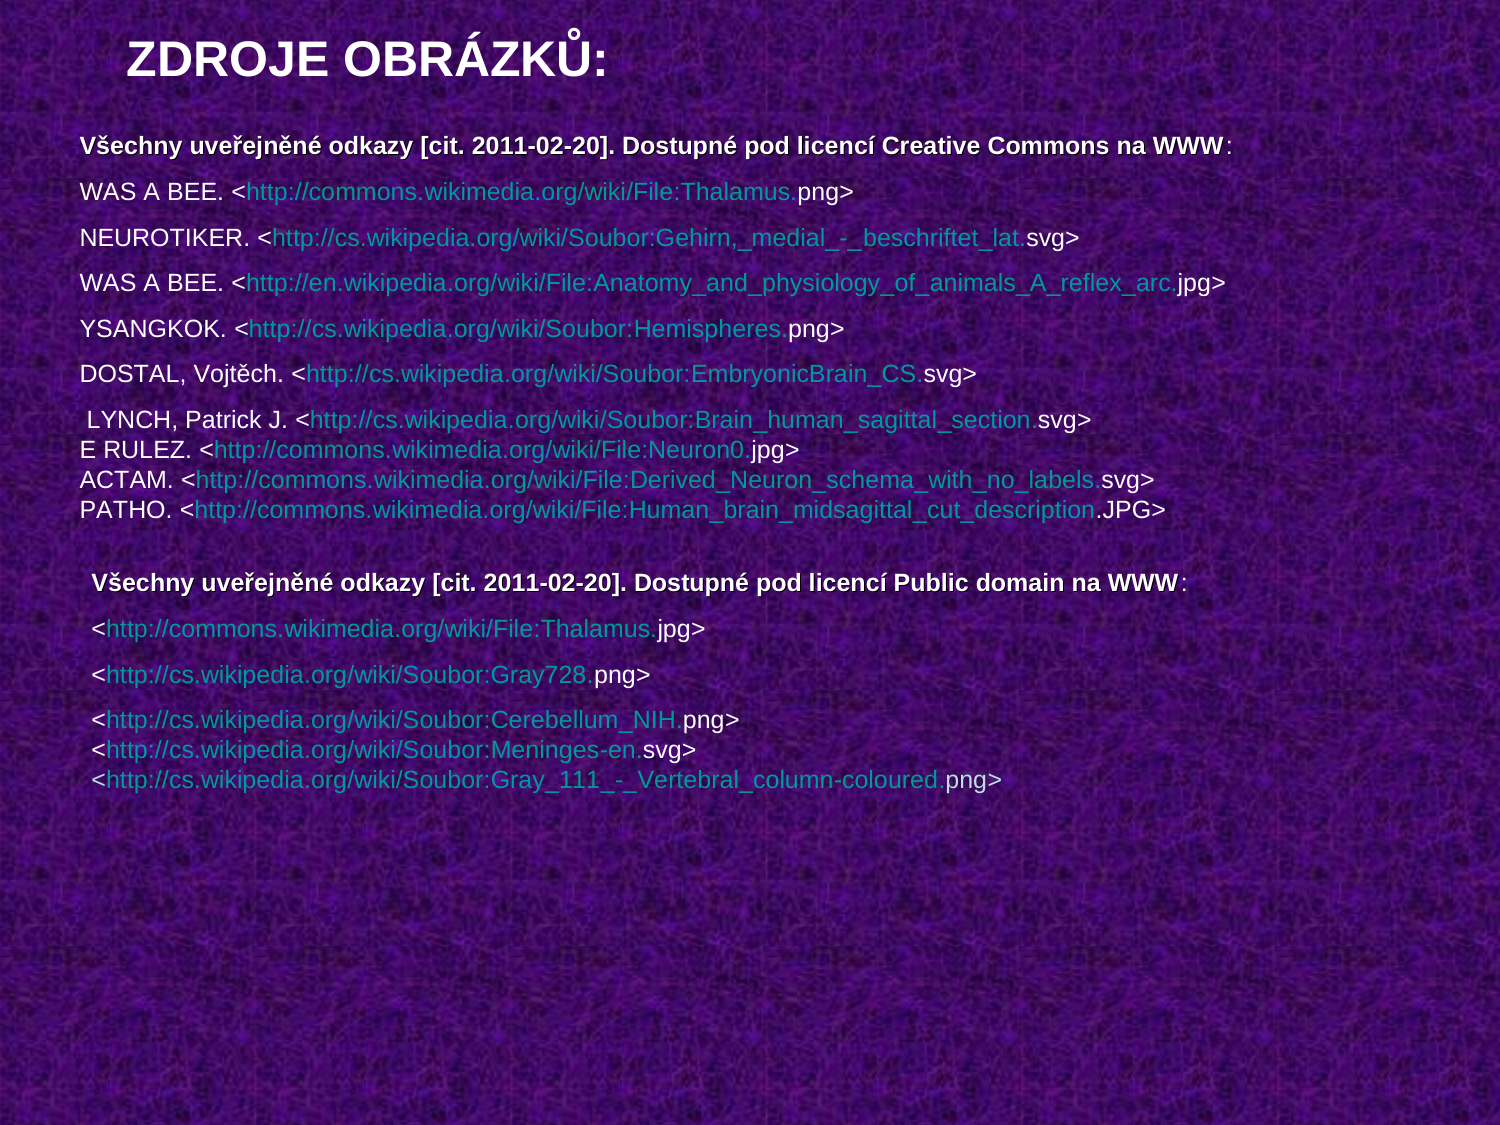

ZDROJE OBRÁZKŮ:
Všechny uveřejněné odkazy [cit. 2011-02-20]. Dostupné pod licencí Creative Commons na WWW:
WAS A BEE. <http://commons.wikimedia.org/wiki/File:Thalamus.png>
NEUROTIKER. <http://cs.wikipedia.org/wiki/Soubor:Gehirn,_medial_-_beschriftet_lat.svg>
WAS A BEE. <http://en.wikipedia.org/wiki/File:Anatomy_and_physiology_of_animals_A_reflex_arc.jpg>
YSANGKOK. <http://cs.wikipedia.org/wiki/Soubor:Hemispheres.png>
DOSTAL, Vojtěch. <http://cs.wikipedia.org/wiki/Soubor:EmbryonicBrain_CS.svg>
 LYNCH, Patrick J. <http://cs.wikipedia.org/wiki/Soubor:Brain_human_sagittal_section.svg>
E RULEZ. <http://commons.wikimedia.org/wiki/File:Neuron0.jpg>
ACTAM. <http://commons.wikimedia.org/wiki/File:Derived_Neuron_schema_with_no_labels.svg>
PATHO. <http://commons.wikimedia.org/wiki/File:Human_brain_midsagittal_cut_description.JPG>
Všechny uveřejněné odkazy [cit. 2011-02-20]. Dostupné pod licencí Public domain na WWW:
<http://commons.wikimedia.org/wiki/File:Thalamus.jpg>
<http://cs.wikipedia.org/wiki/Soubor:Gray728.png>
<http://cs.wikipedia.org/wiki/Soubor:Cerebellum_NIH.png>
<http://cs.wikipedia.org/wiki/Soubor:Meninges-en.svg>
<http://cs.wikipedia.org/wiki/Soubor:Gray_111_-_Vertebral_column-coloured.png>